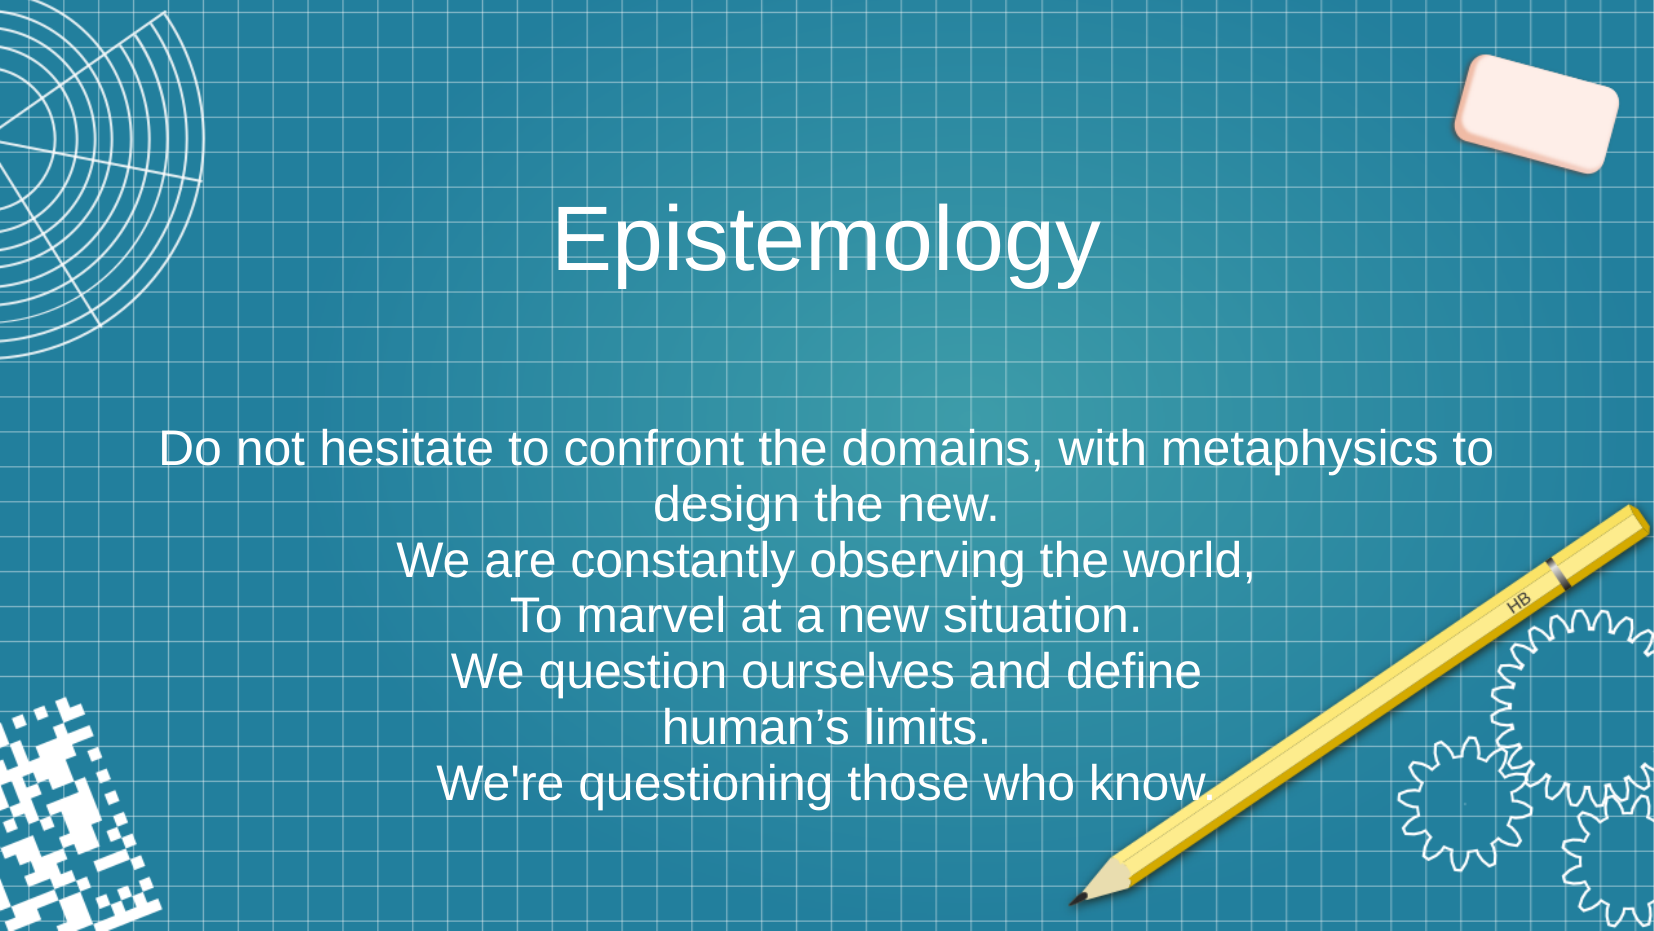

# Epistemology
Do not hesitate to confront the domains, with metaphysics to design the new.
We are constantly observing the world,
To marvel at a new situation.
We question ourselves and define
human’s limits.
We're questioning those who know.